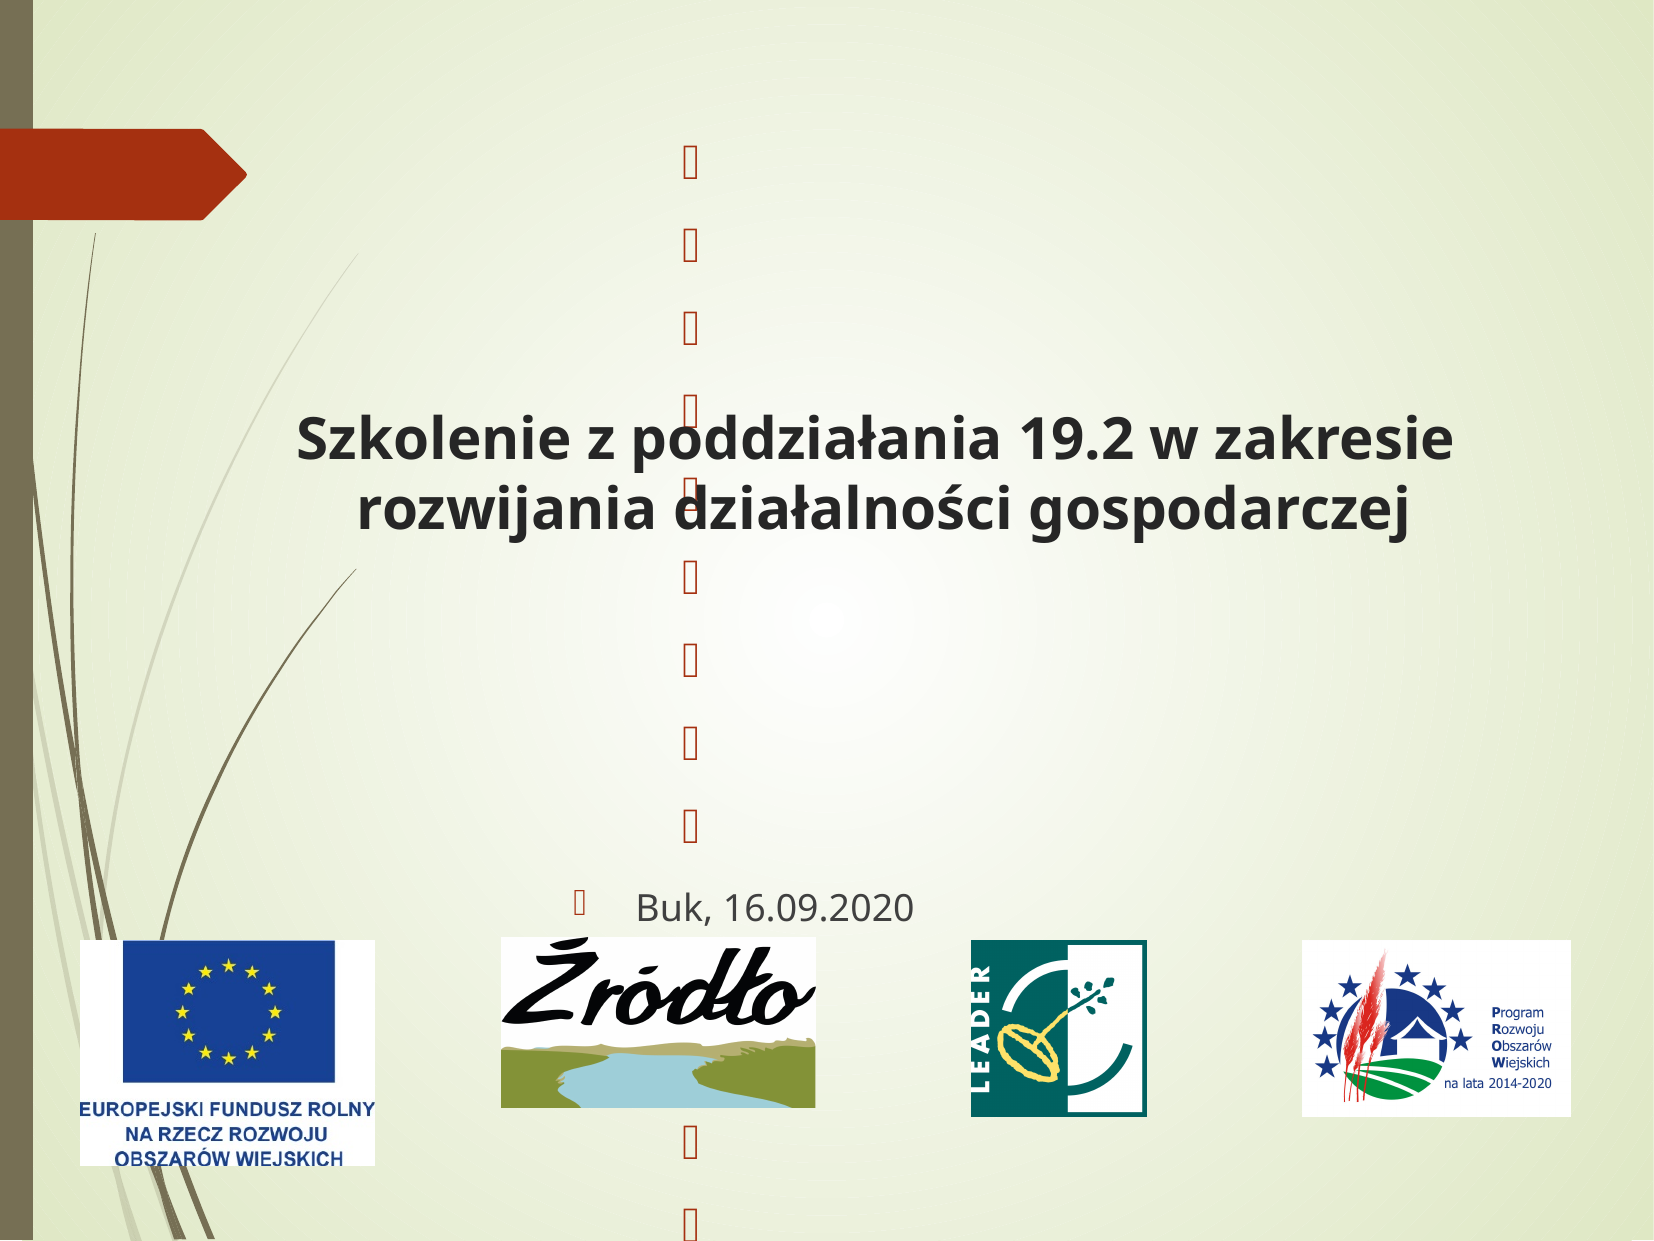

# Buk, 16.09.2020
Szkolenie z poddziałania 19.2 w zakresie
rozwijania działalności gospodarczej